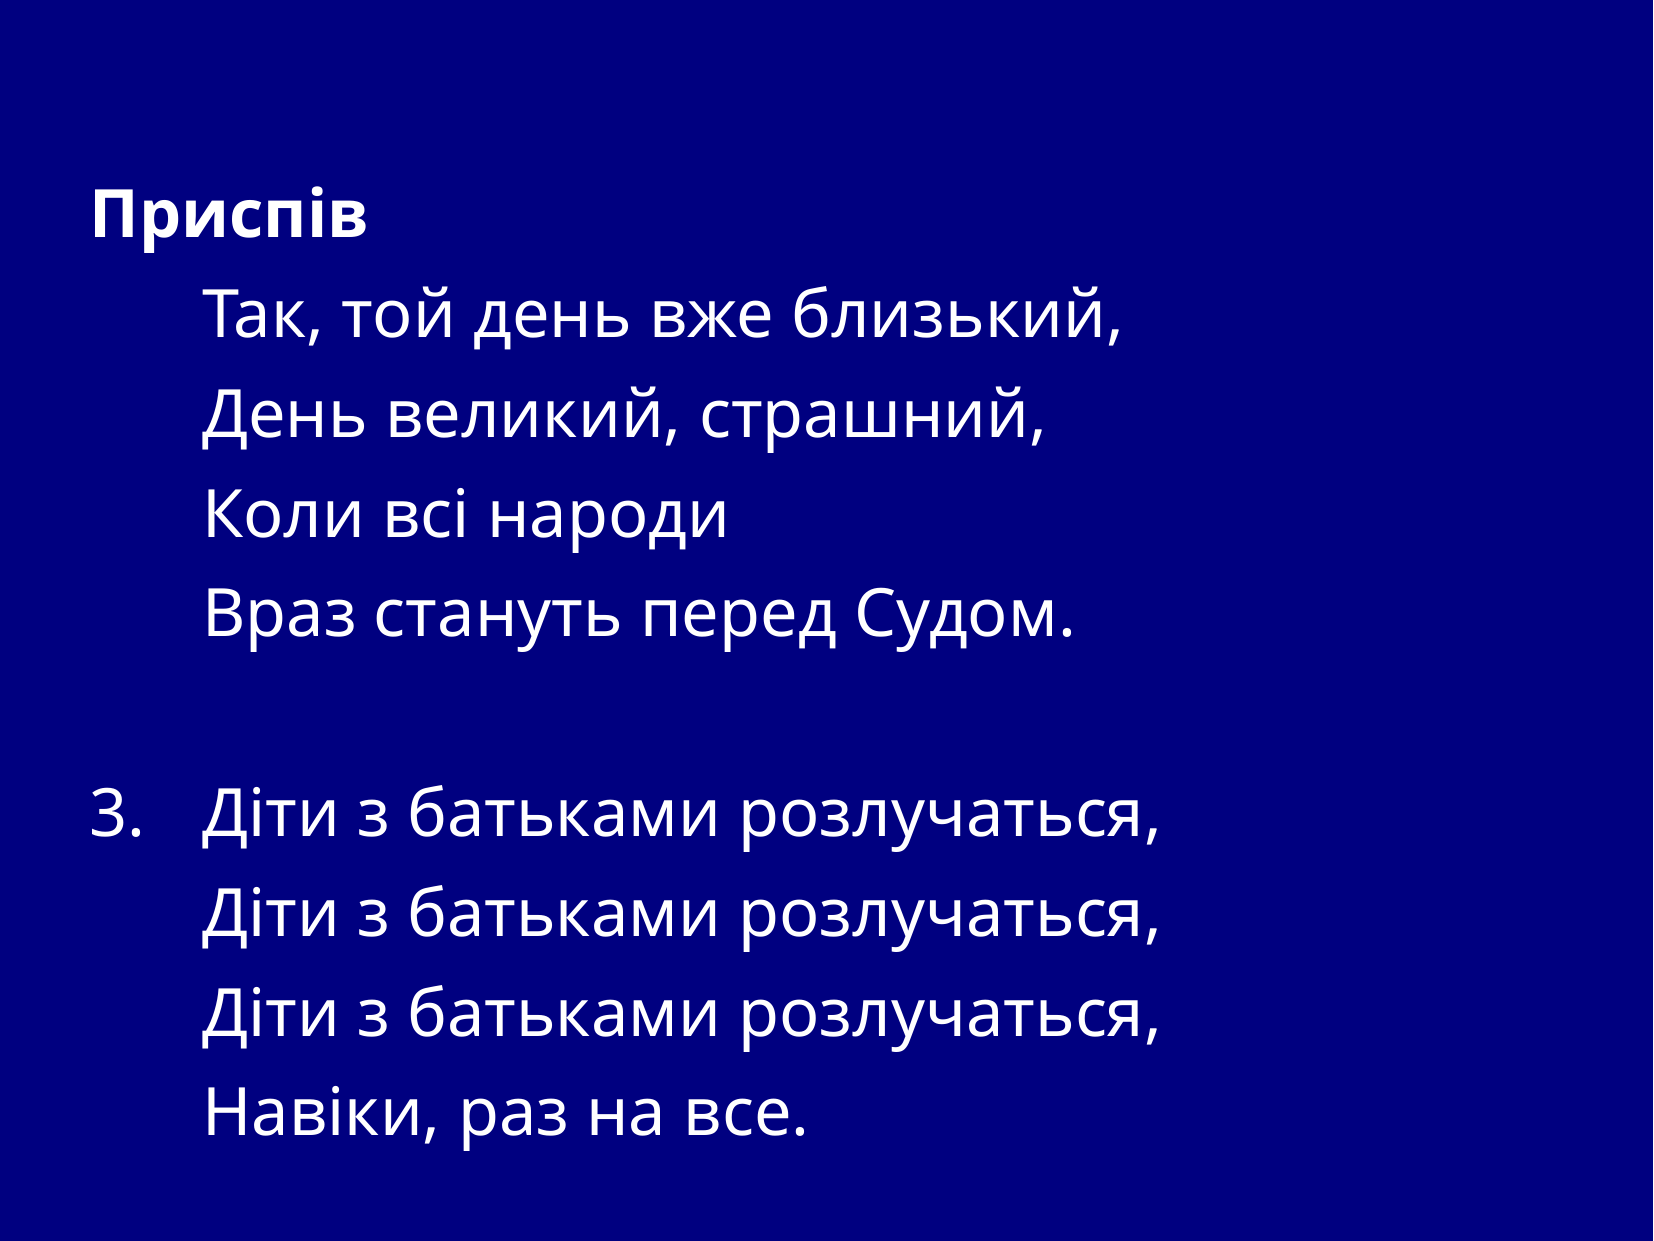

Приспів
	Так, той день вже близький,
	День великий, страшний,
	Коли всі народи
	Враз стануть перед Судом.
3.	Діти з батьками розлучаться,
	Діти з батьками розлучаться,
	Діти з батьками розлучаться,
	Навіки, раз на все.